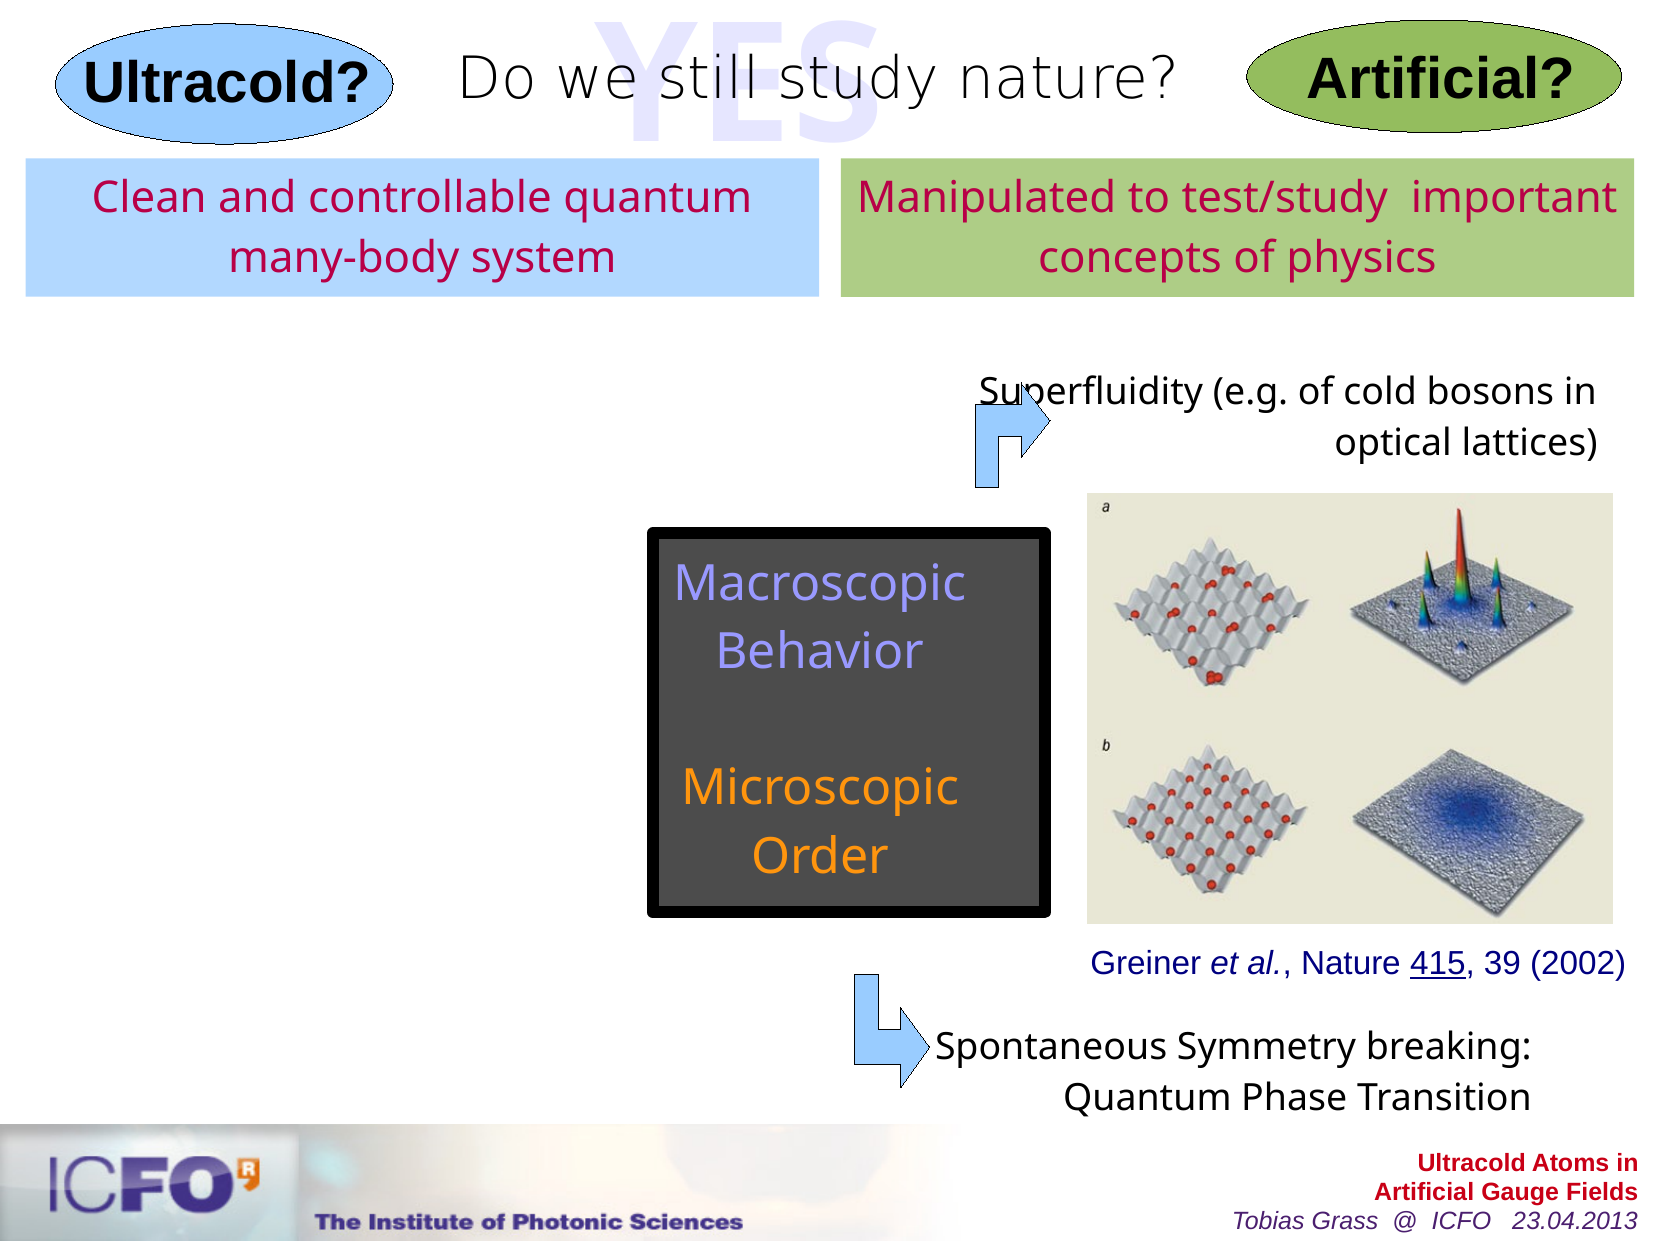

YES
Do we still study nature?
Artificial?
Ultracold?
Clean and controllable quantum many-body system
Manipulated to test/study important concepts of physics
Superfluidity (e.g. of cold bosons in optical lattices)
Macroscopic
Behavior
Microscopic
Order
Greiner et al., Nature 415, 39 (2002)
Spontaneous Symmetry breaking:
Quantum Phase Transition
Ultracold Atoms in
Artificial Gauge Fields
Tobias Grass @ ICFO 23.04.2013